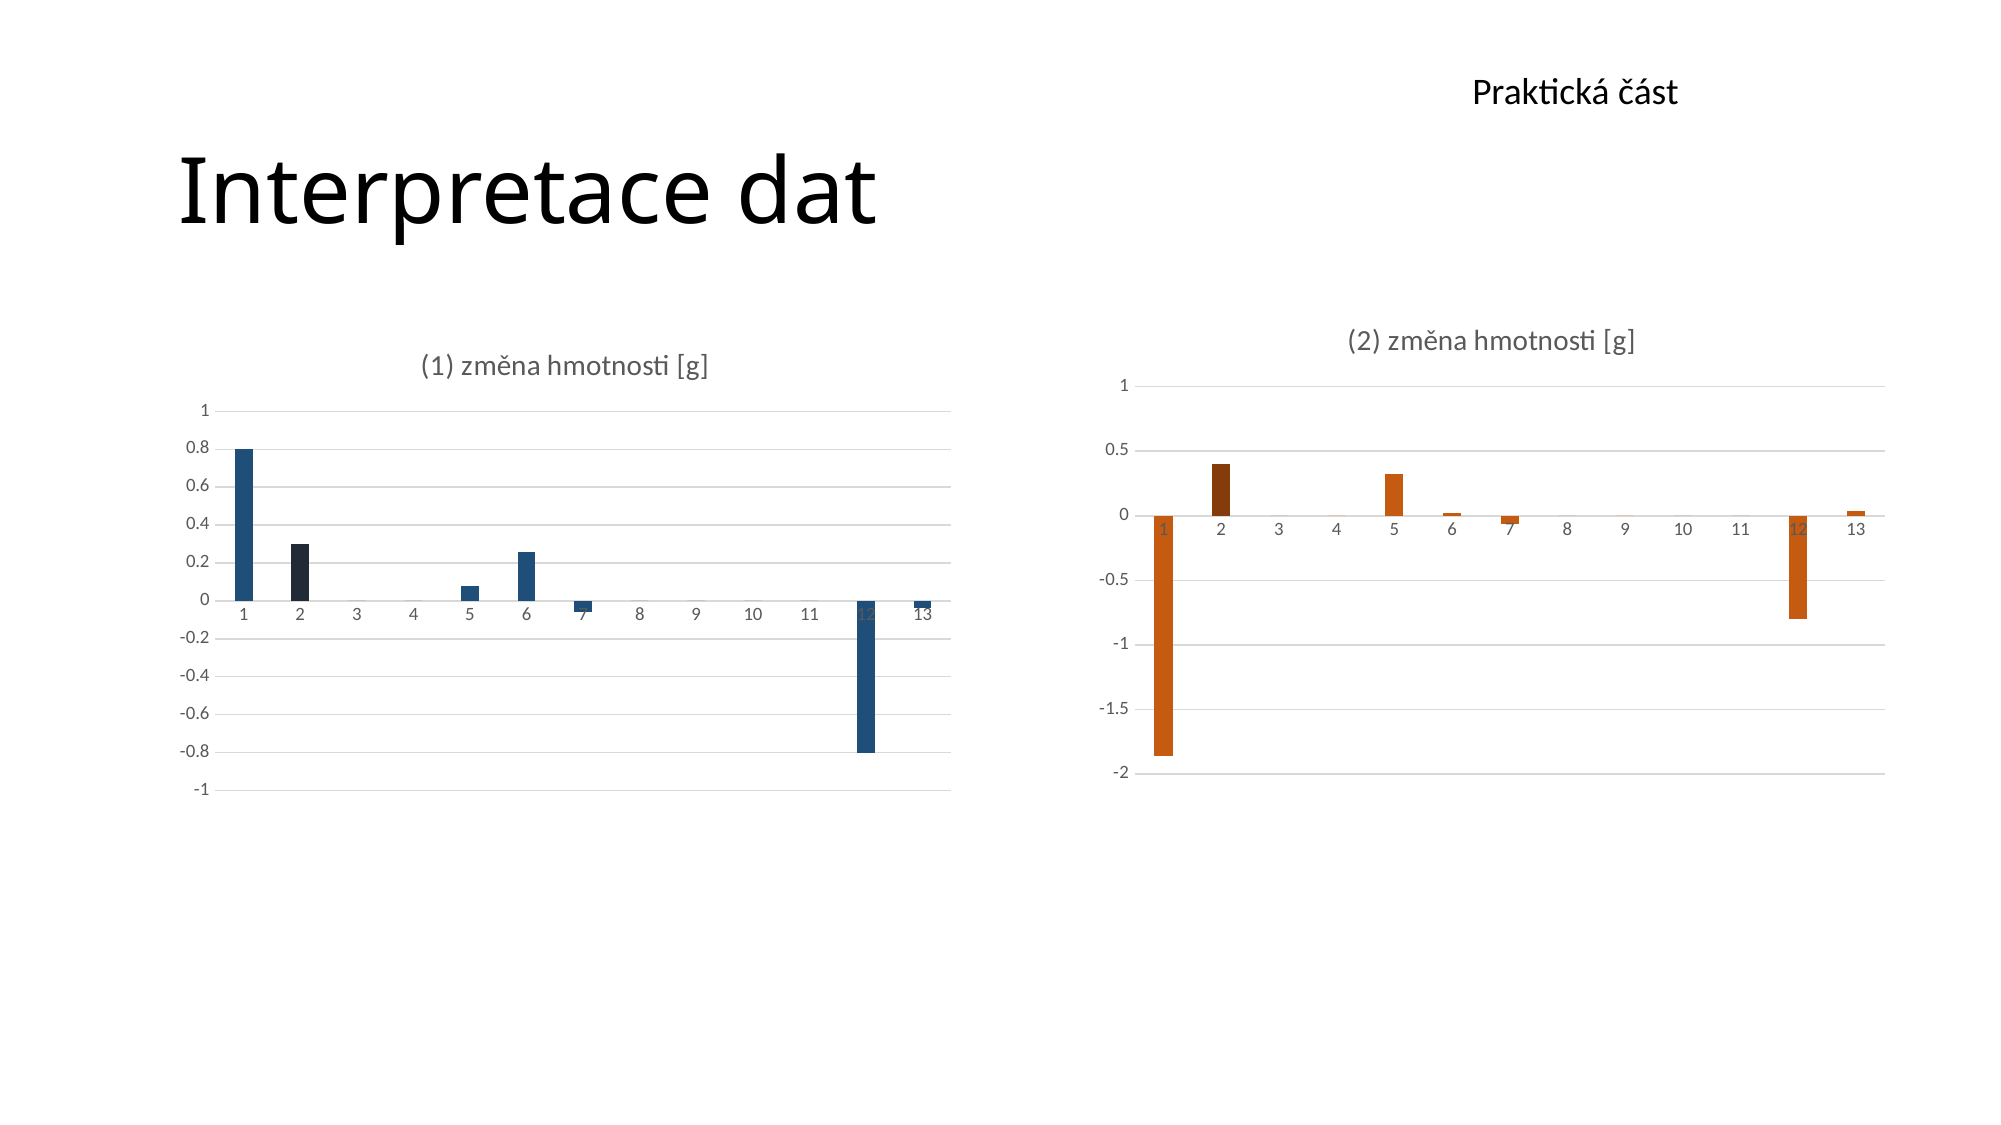

Praktická část
Interpretace dat
### Chart: (2) změna hmotnosti [g]
| Category | (2) změna hmotnosti [g] |
|---|---|
| 1 | -1.85999999999999 |
| 2 | 0.400000000000006 |
| 3 | 0.0 |
| 4 | 0.0 |
| 5 | 0.319999999999993 |
| 6 | 0.0200000000000102 |
| 7 | -0.0600000000000023 |
| 8 | 0.0 |
| 9 | 0.0 |
| 10 | 0.0 |
| 11 | 0.0 |
| 12 | -0.800000000000011 |
| 13 | 0.039999999999992 |
### Chart: (1) změna hmotnosti [g]
| Category | (1) změna hmotnosti [g] |
|---|---|
| 1 | 0.800000000000011 |
| 2 | 0.299999999999983 |
| 3 | 0.0 |
| 4 | 0.0 |
| 5 | 0.0800000000000125 |
| 6 | 0.259999999999991 |
| 7 | -0.0600000000000023 |
| 8 | 0.0 |
| 9 | 0.0 |
| 10 | 0.0 |
| 11 | 0.0 |
| 12 | -0.800000000000011 |
| 13 | -0.039999999999992 |